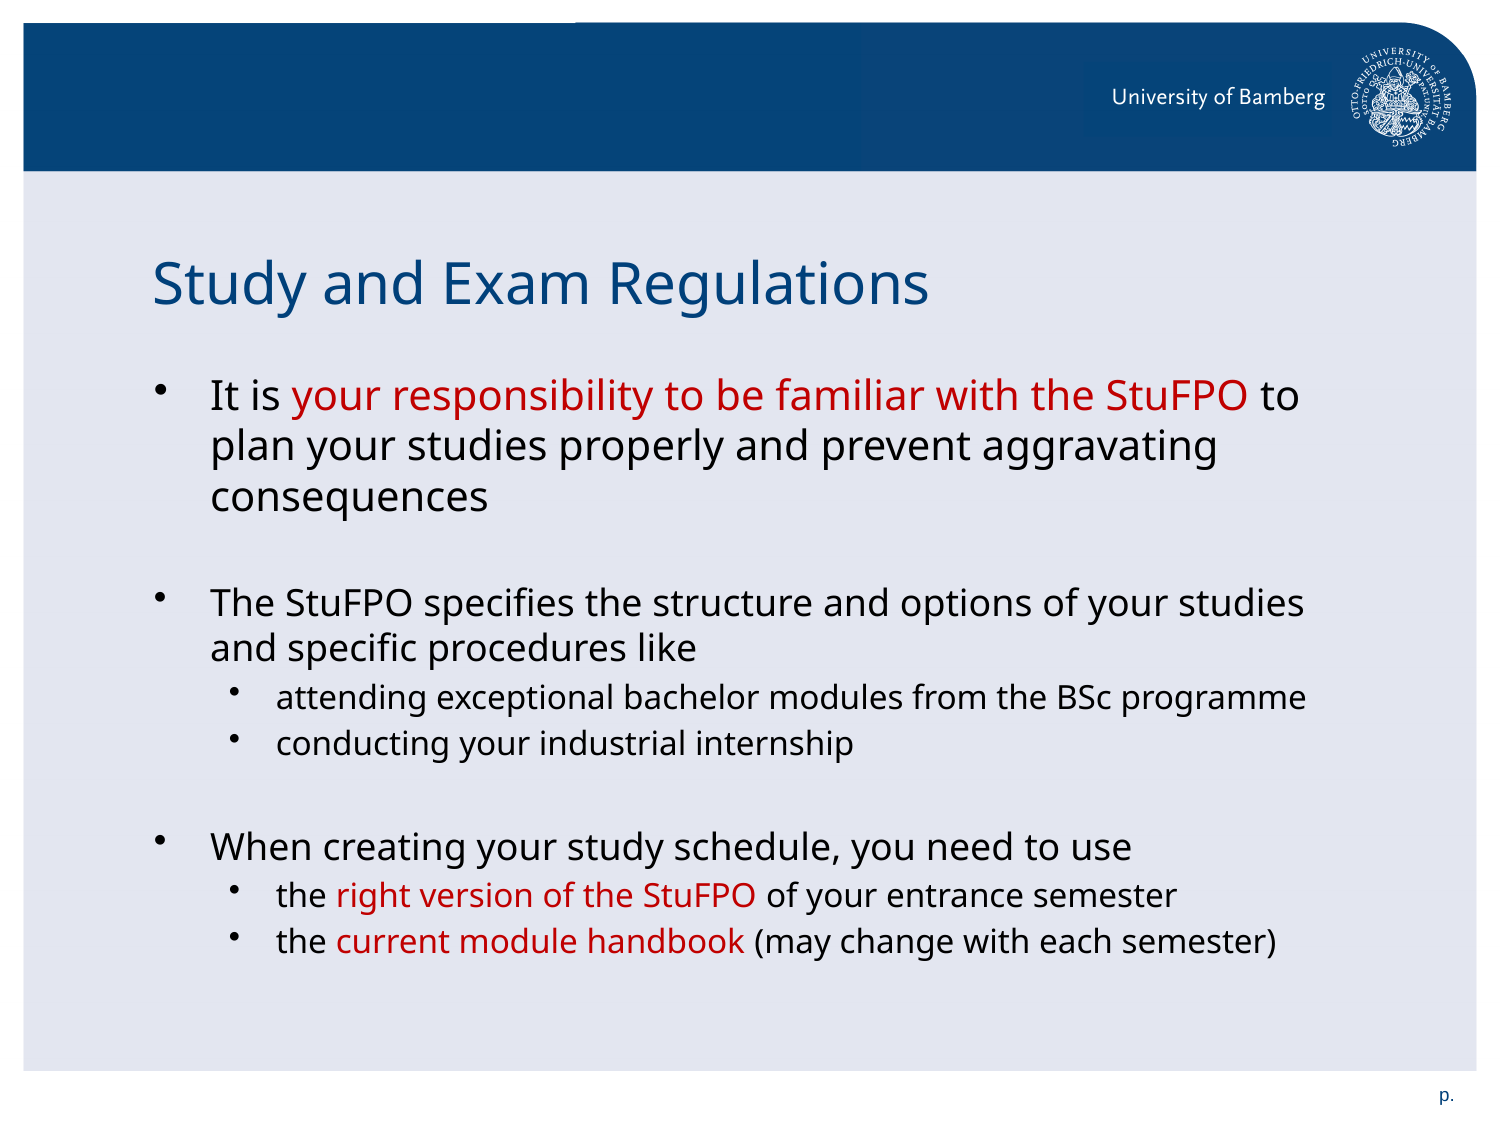

# Study and Exam Regulations
It is your responsibility to be familiar with the StuFPO to plan your studies properly and prevent aggravating consequences
The StuFPO specifies the structure and options of your studies and specific procedures like
attending exceptional bachelor modules from the BSc programme
conducting your industrial internship
When creating your study schedule, you need to use
the right version of the StuFPO of your entrance semester
the current module handbook (may change with each semester)